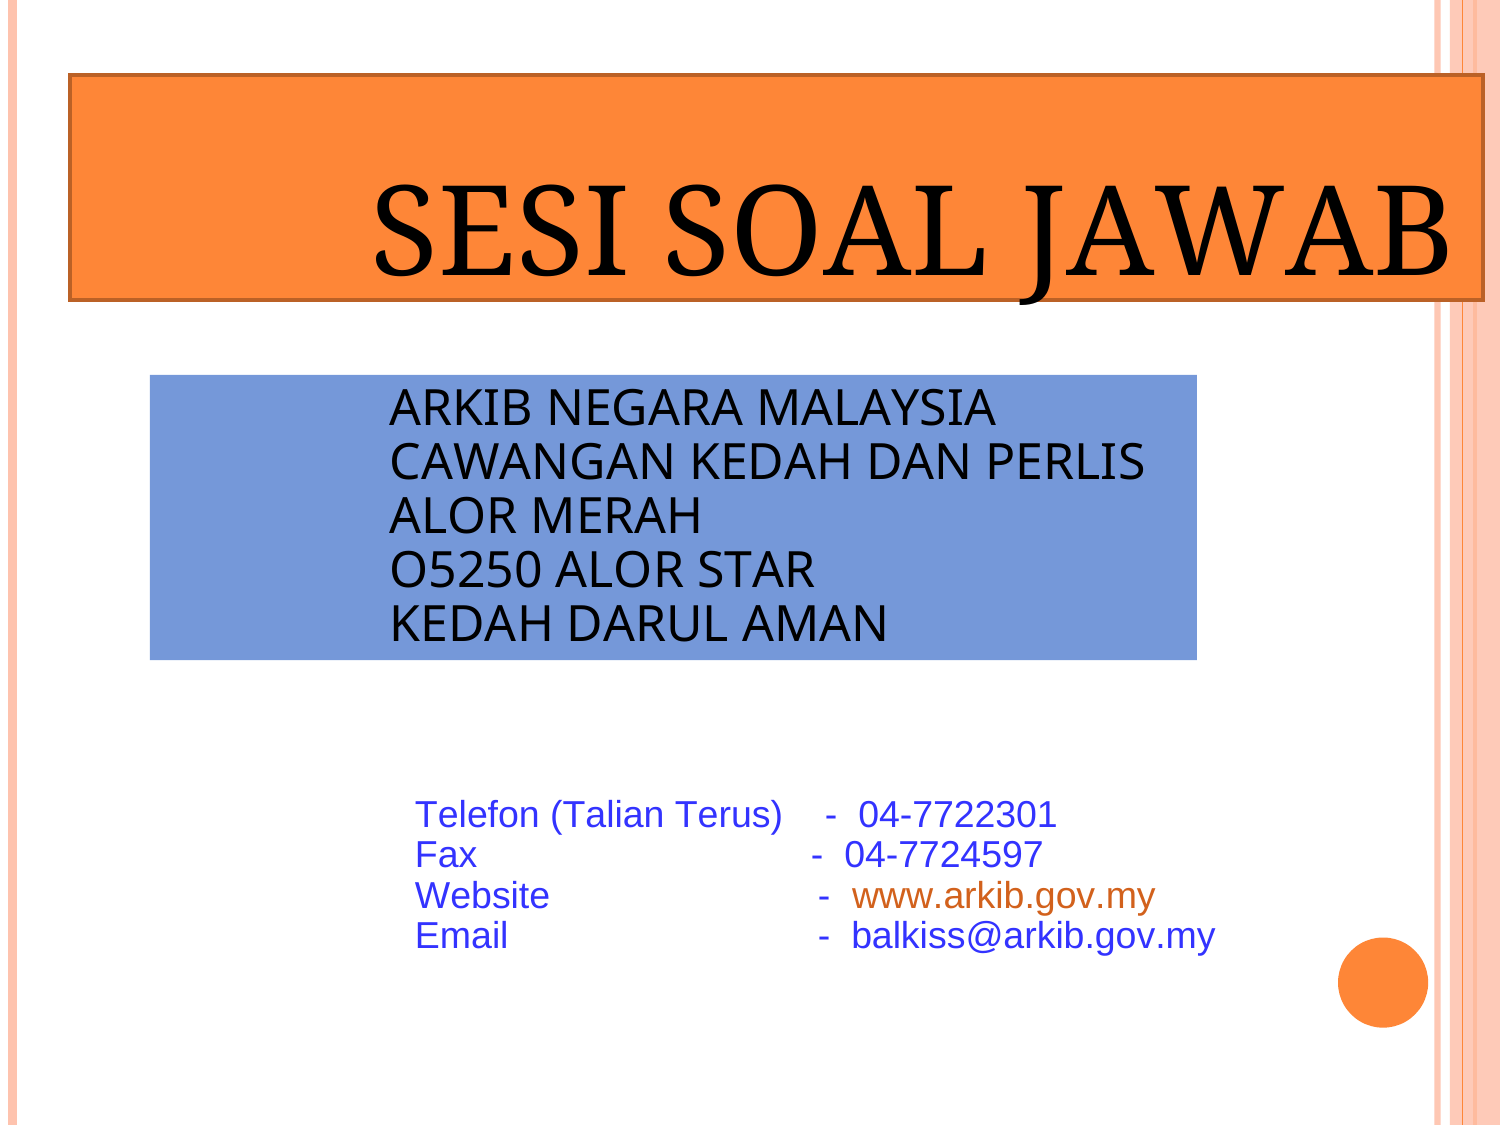

# SESI SOAL JAWAB
ARKIB NEGARA MALAYSIA
CAWANGAN KEDAH DAN PERLIS
ALOR MERAH
O5250 ALOR STAR
KEDAH DARUL AMAN
Telefon (Talian Terus) - 04-7722301
Fax		 	 - 04-7724597
Website	 - www.arkib.gov.my
Email	 - balkiss@arkib.gov.my